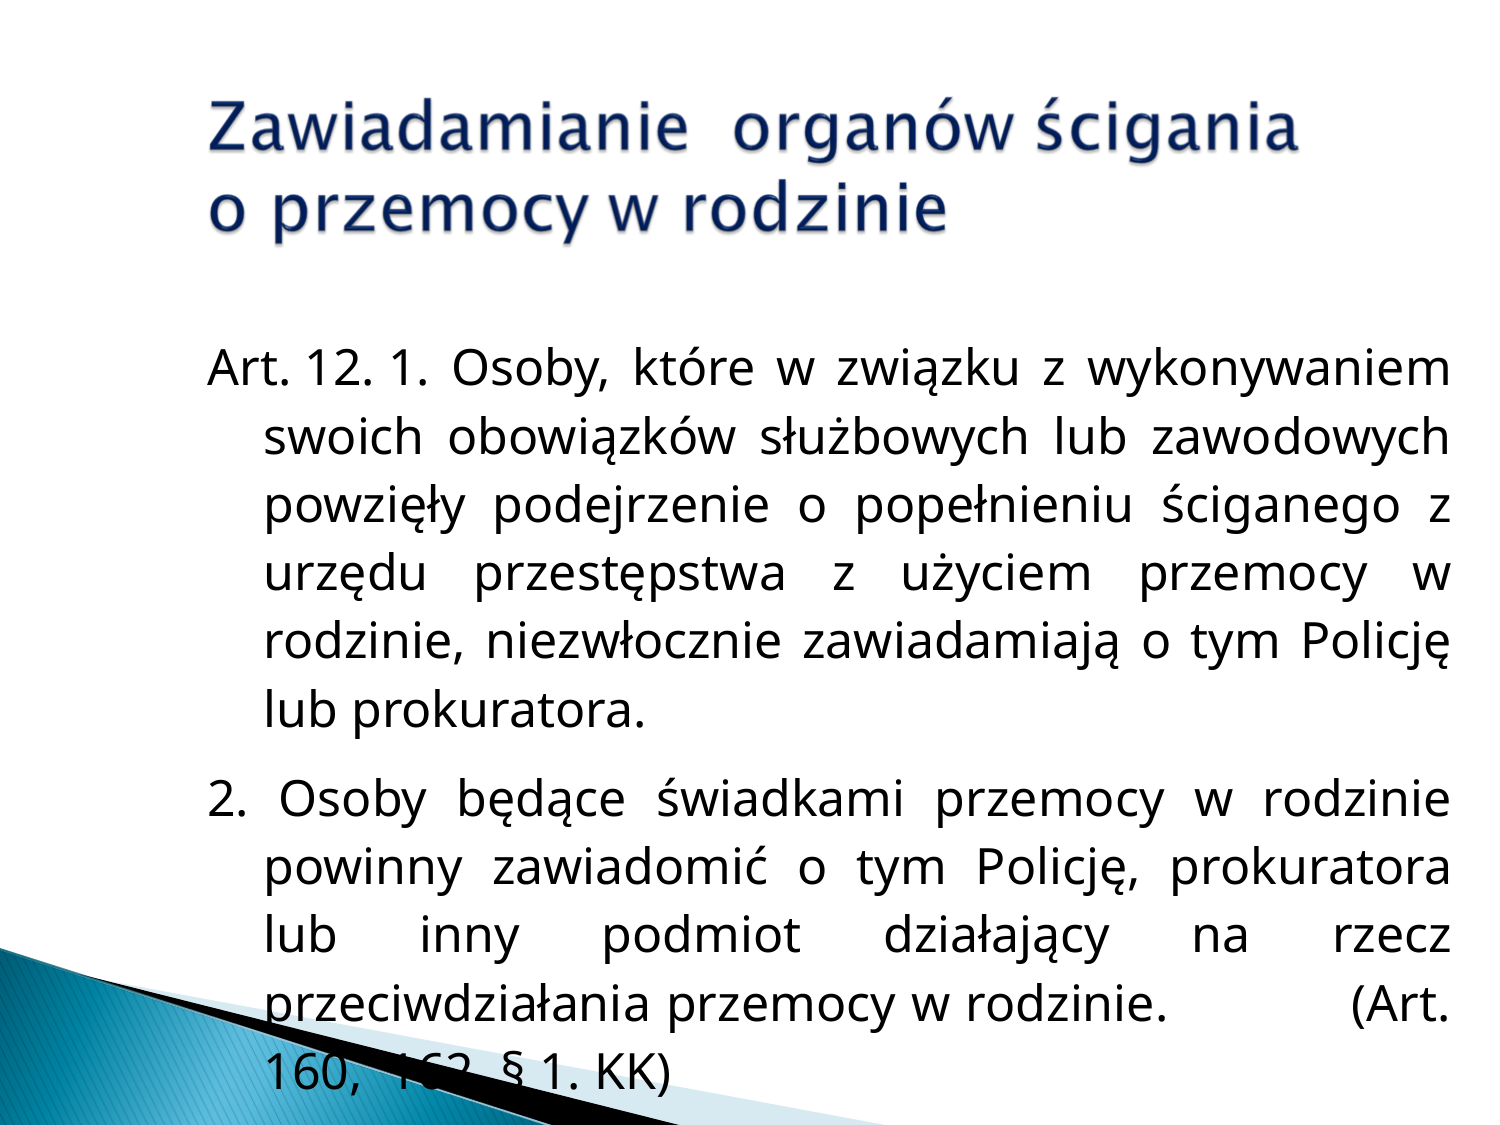

# Art. 12. 1. Osoby, które w związku z wykonywaniem swoich obowiązków służbowych lub zawodowych powzięły podejrzenie o popełnieniu ściganego z urzędu przestępstwa z użyciem przemocy w rodzinie, niezwłocznie zawiadamiają o tym Policję lub prokuratora.
2. Osoby będące świadkami przemocy w rodzinie powinny zawiadomić o tym Policję, prokuratora lub inny podmiot działający na rzecz przeciwdziałania przemocy w rodzinie. (Art. 160, 162. § 1. KK)